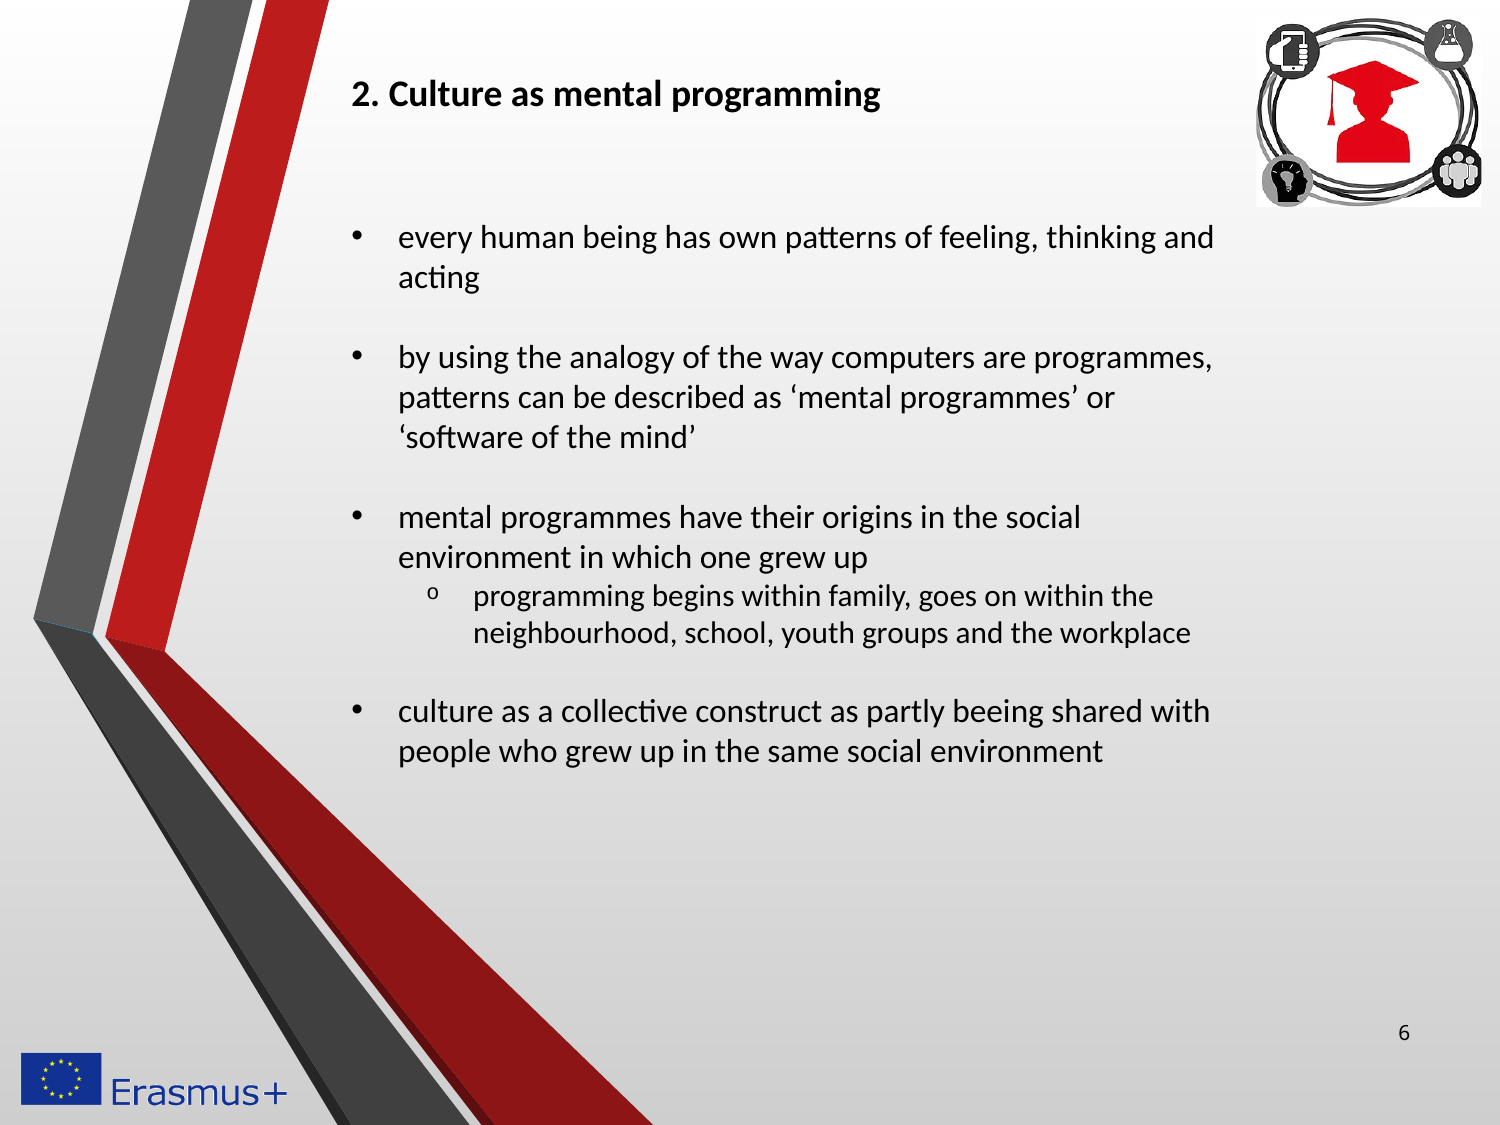

2. Culture as mental programming
every human being has own patterns of feeling, thinking and acting
by using the analogy of the way computers are programmes, patterns can be described as ‘mental programmes’ or ‘software of the mind’
mental programmes have their origins in the social environment in which one grew up
programming begins within family, goes on within the neighbourhood, school, youth groups and the workplace
culture as a collective construct as partly beeing shared with people who grew up in the same social environment